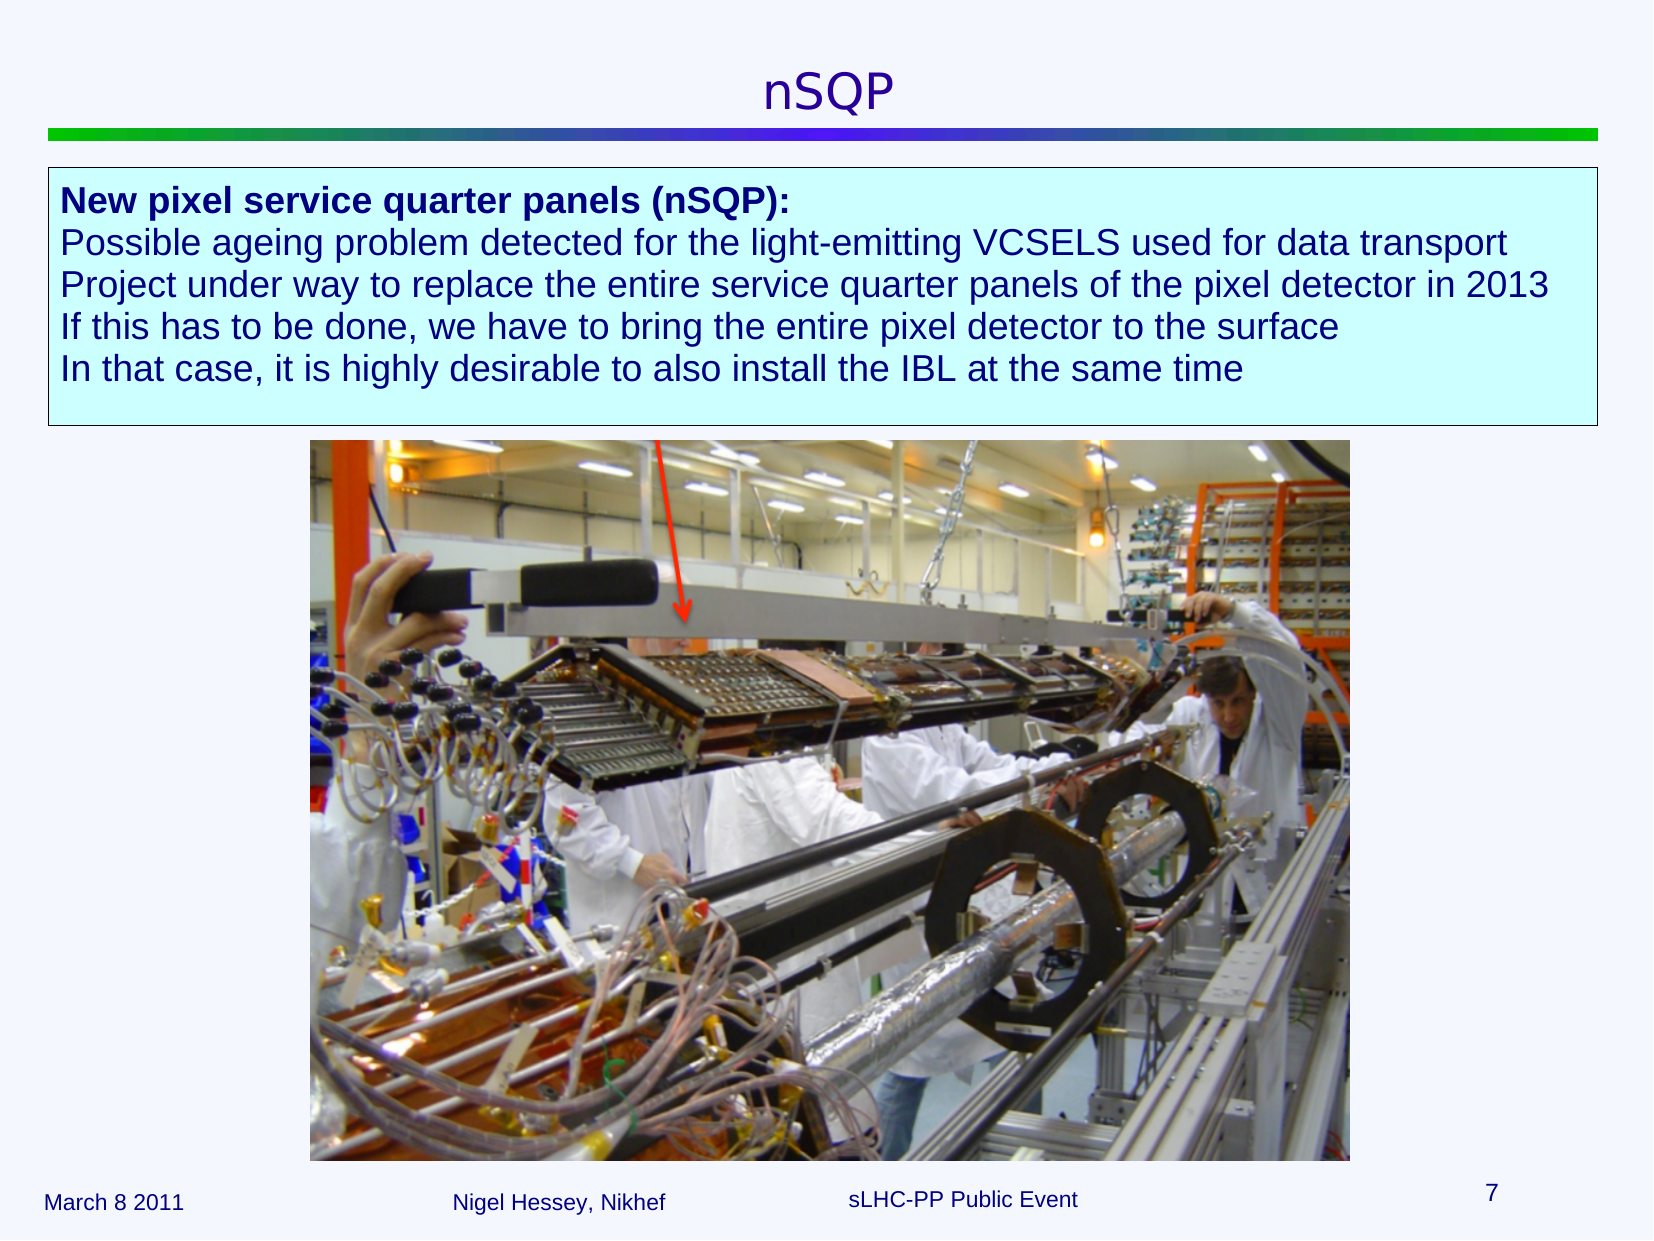

# nSQP
New pixel service quarter panels (nSQP):
Possible ageing problem detected for the light-emitting VCSELS used for data transport
Project under way to replace the entire service quarter panels of the pixel detector in 2013
If this has to be done, we have to bring the entire pixel detector to the surface
In that case, it is highly desirable to also install the IBL at the same time